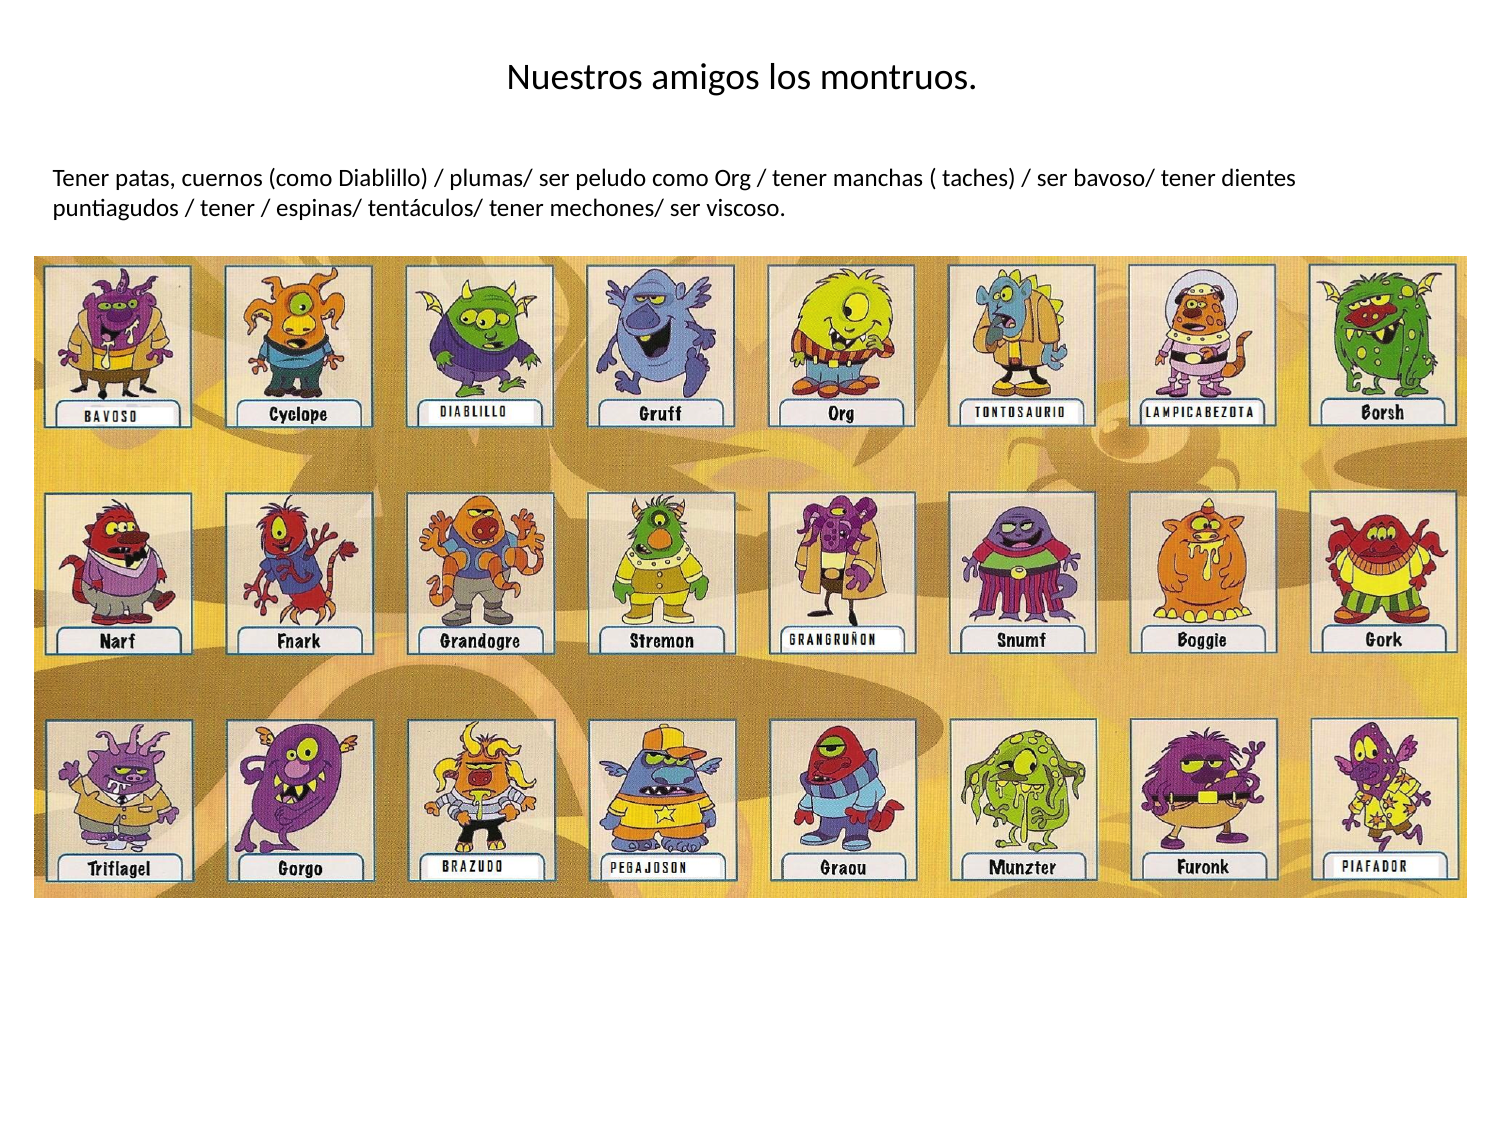

Nuestros amigos los montruos.
Tener patas, cuernos (como Diablillo) / plumas/ ser peludo como Org / tener manchas ( taches) / ser bavoso/ tener dientes puntiagudos / tener / espinas/ tentáculos/ tener mechones/ ser viscoso.